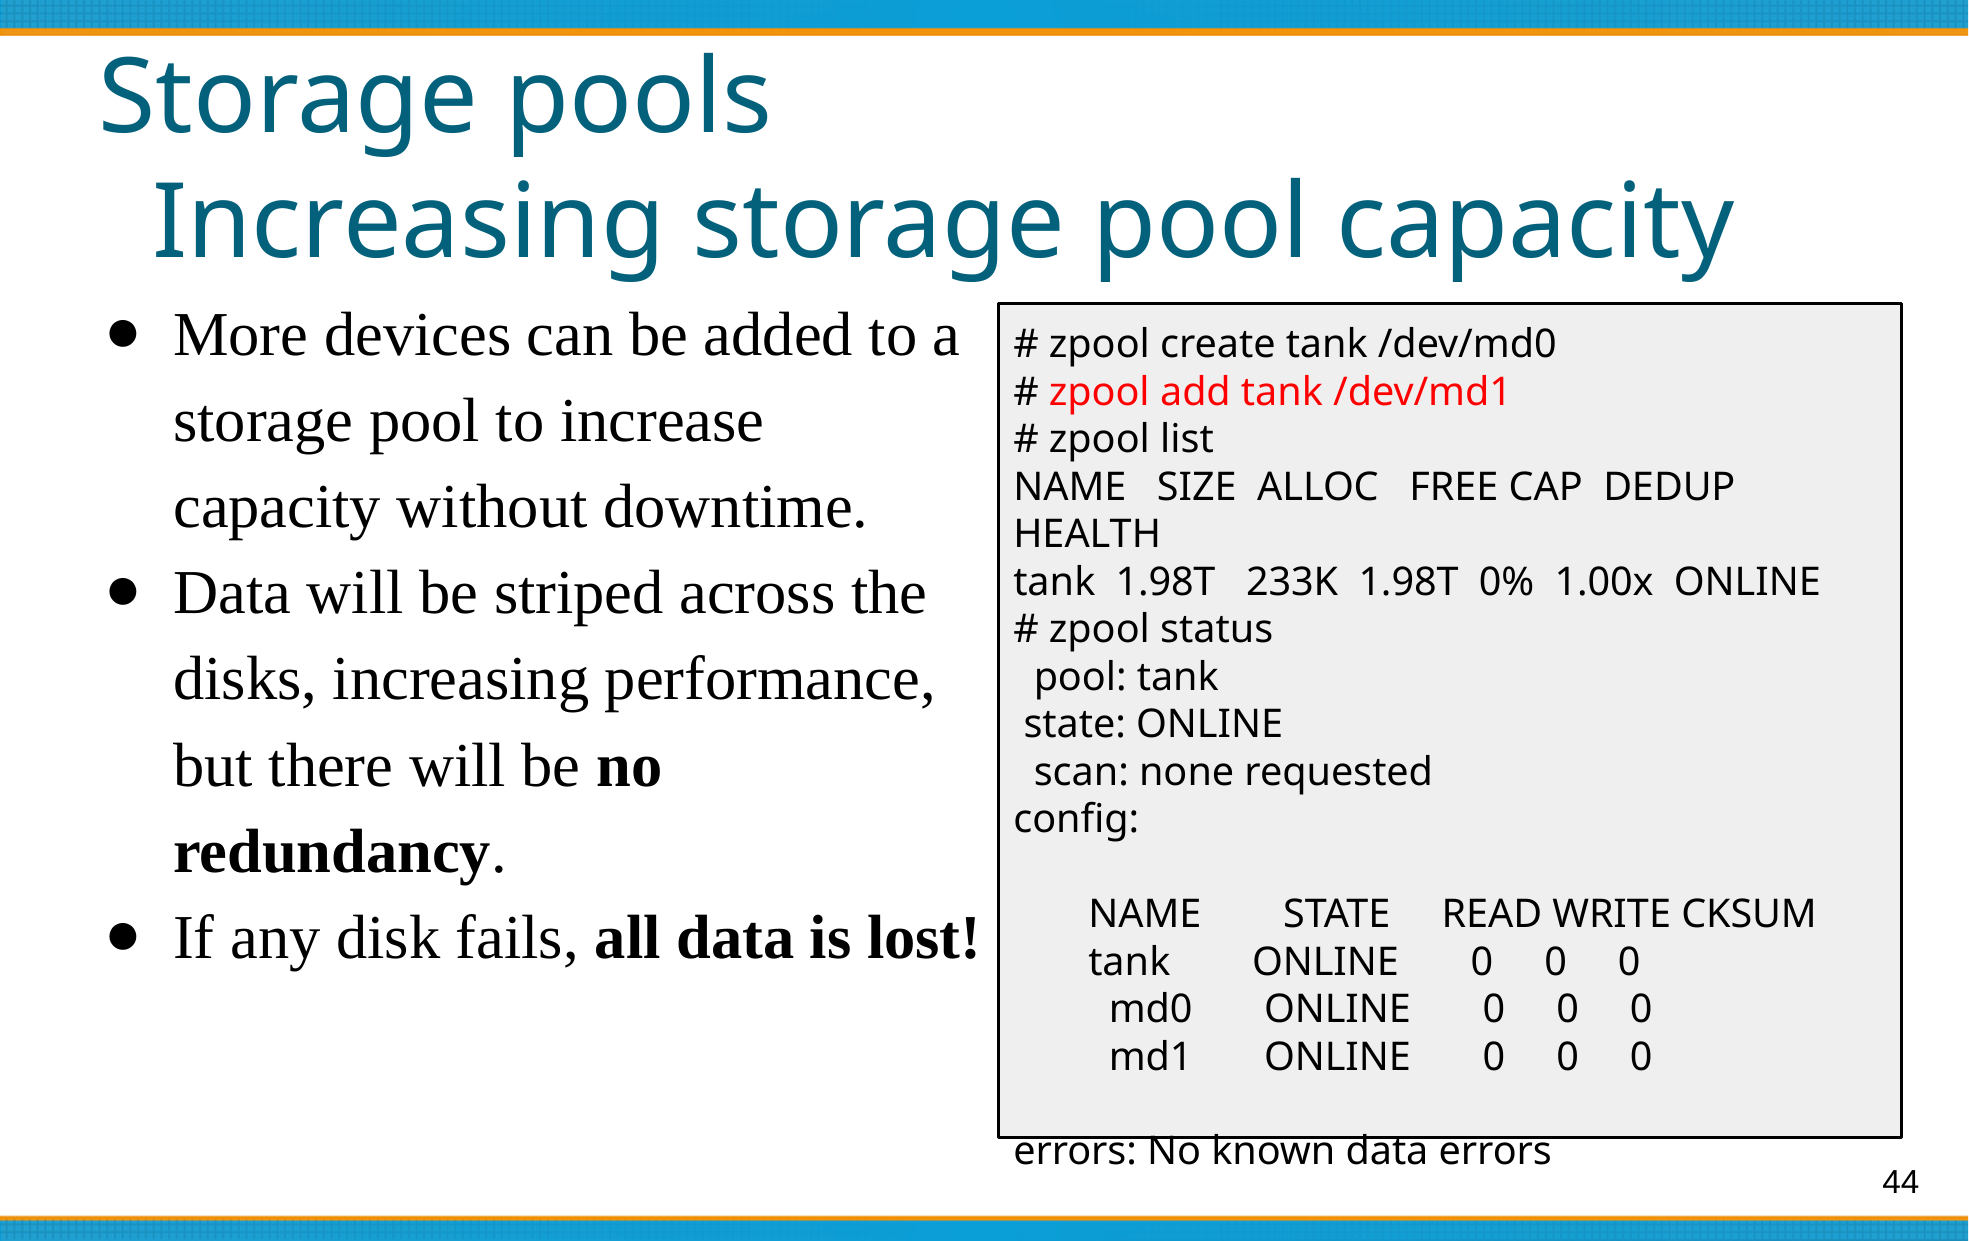

# Storage pools Increasing storage pool capacity
More devices can be added to a storage pool to increase capacity without downtime.
Data will be striped across the disks, increasing performance, but there will be no redundancy.
If any disk fails, all data is lost!
# zpool create tank /dev/md0
# zpool add tank /dev/md1
# zpool list
NAME SIZE ALLOC FREE CAP DEDUP HEALTH
tank 1.98T 233K 1.98T 0% 1.00x ONLINE
# zpool status
 pool: tank
 state: ONLINE
 scan: none requested
config:
	NAME STATE READ WRITE CKSUM
	tank ONLINE 0 0 0
	 md0 ONLINE 0 0 0
	 md1 ONLINE 0 0 0
errors: No known data errors